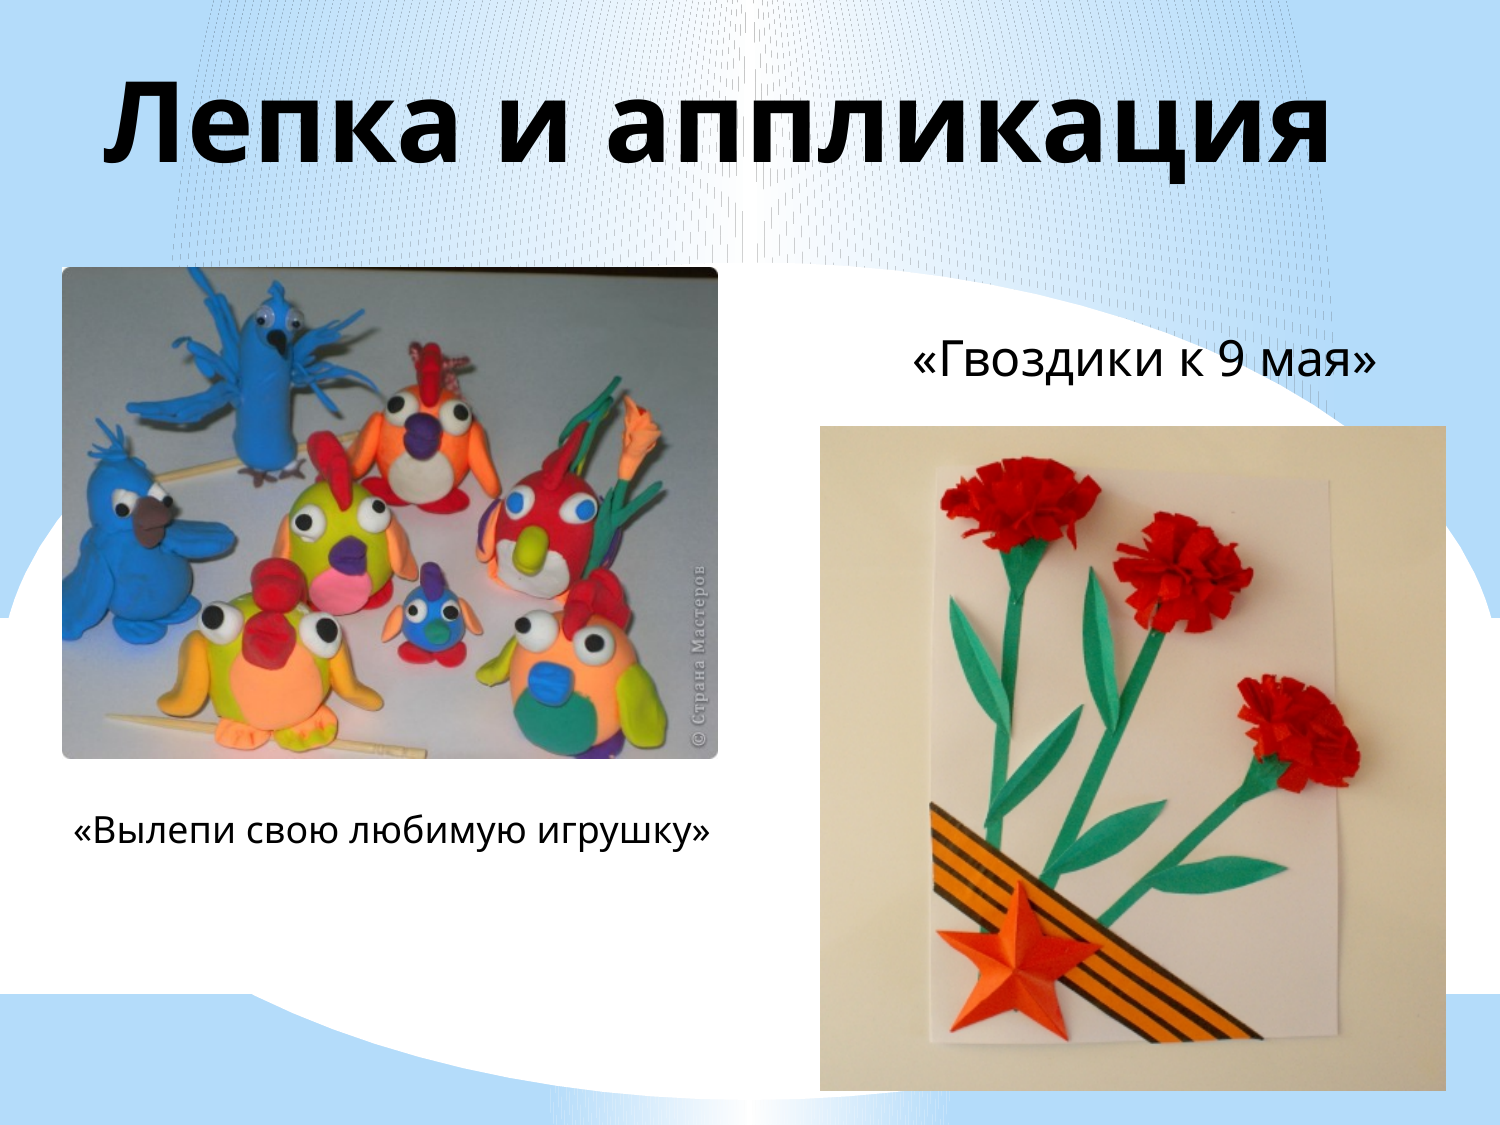

Лепка и аппликация
«Гвоздики к 9 мая»
«Вылепи свою любимую игрушку»